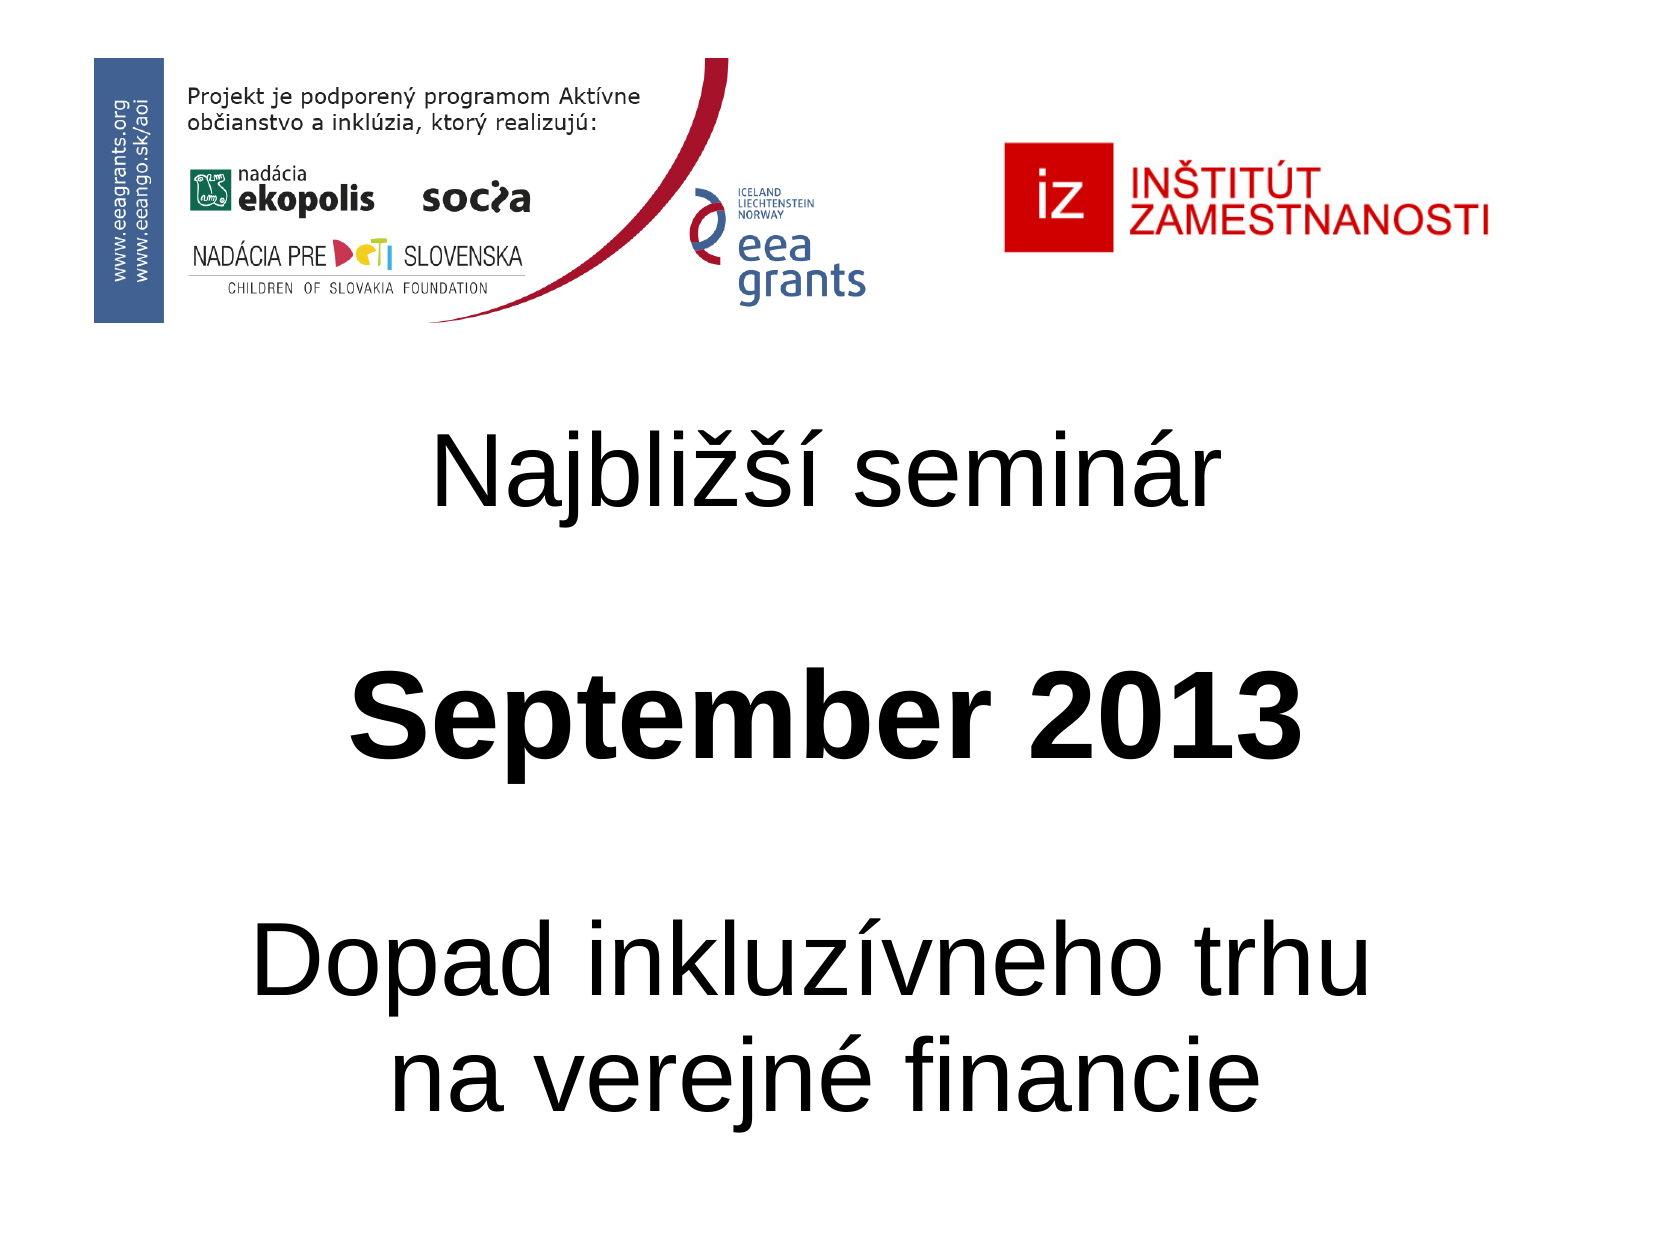

# Najbližší seminár
September 2013
Dopad inkluzívneho trhu
na verejné financie